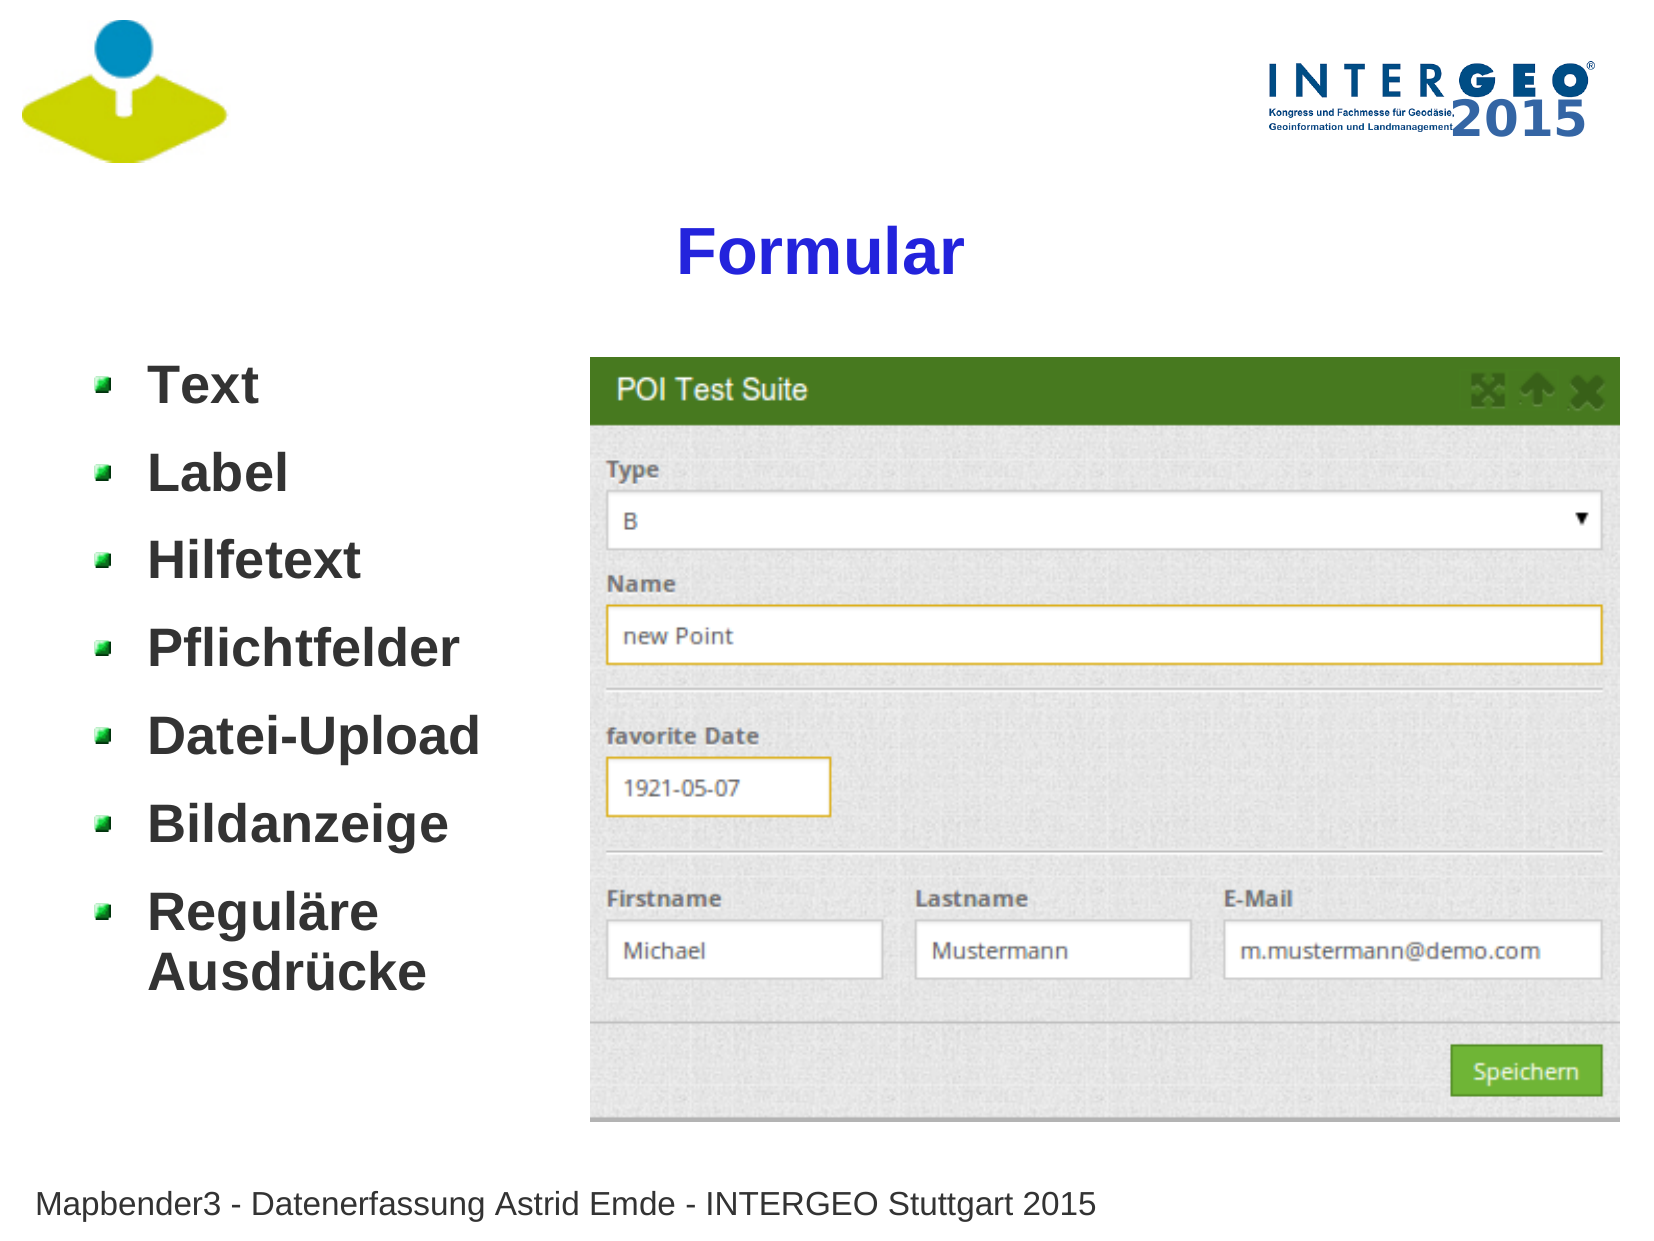

# Formular
Text
Label
Hilfetext
Pflichtfelder
Datei-Upload
Bildanzeige
Reguläre
Ausdrücke